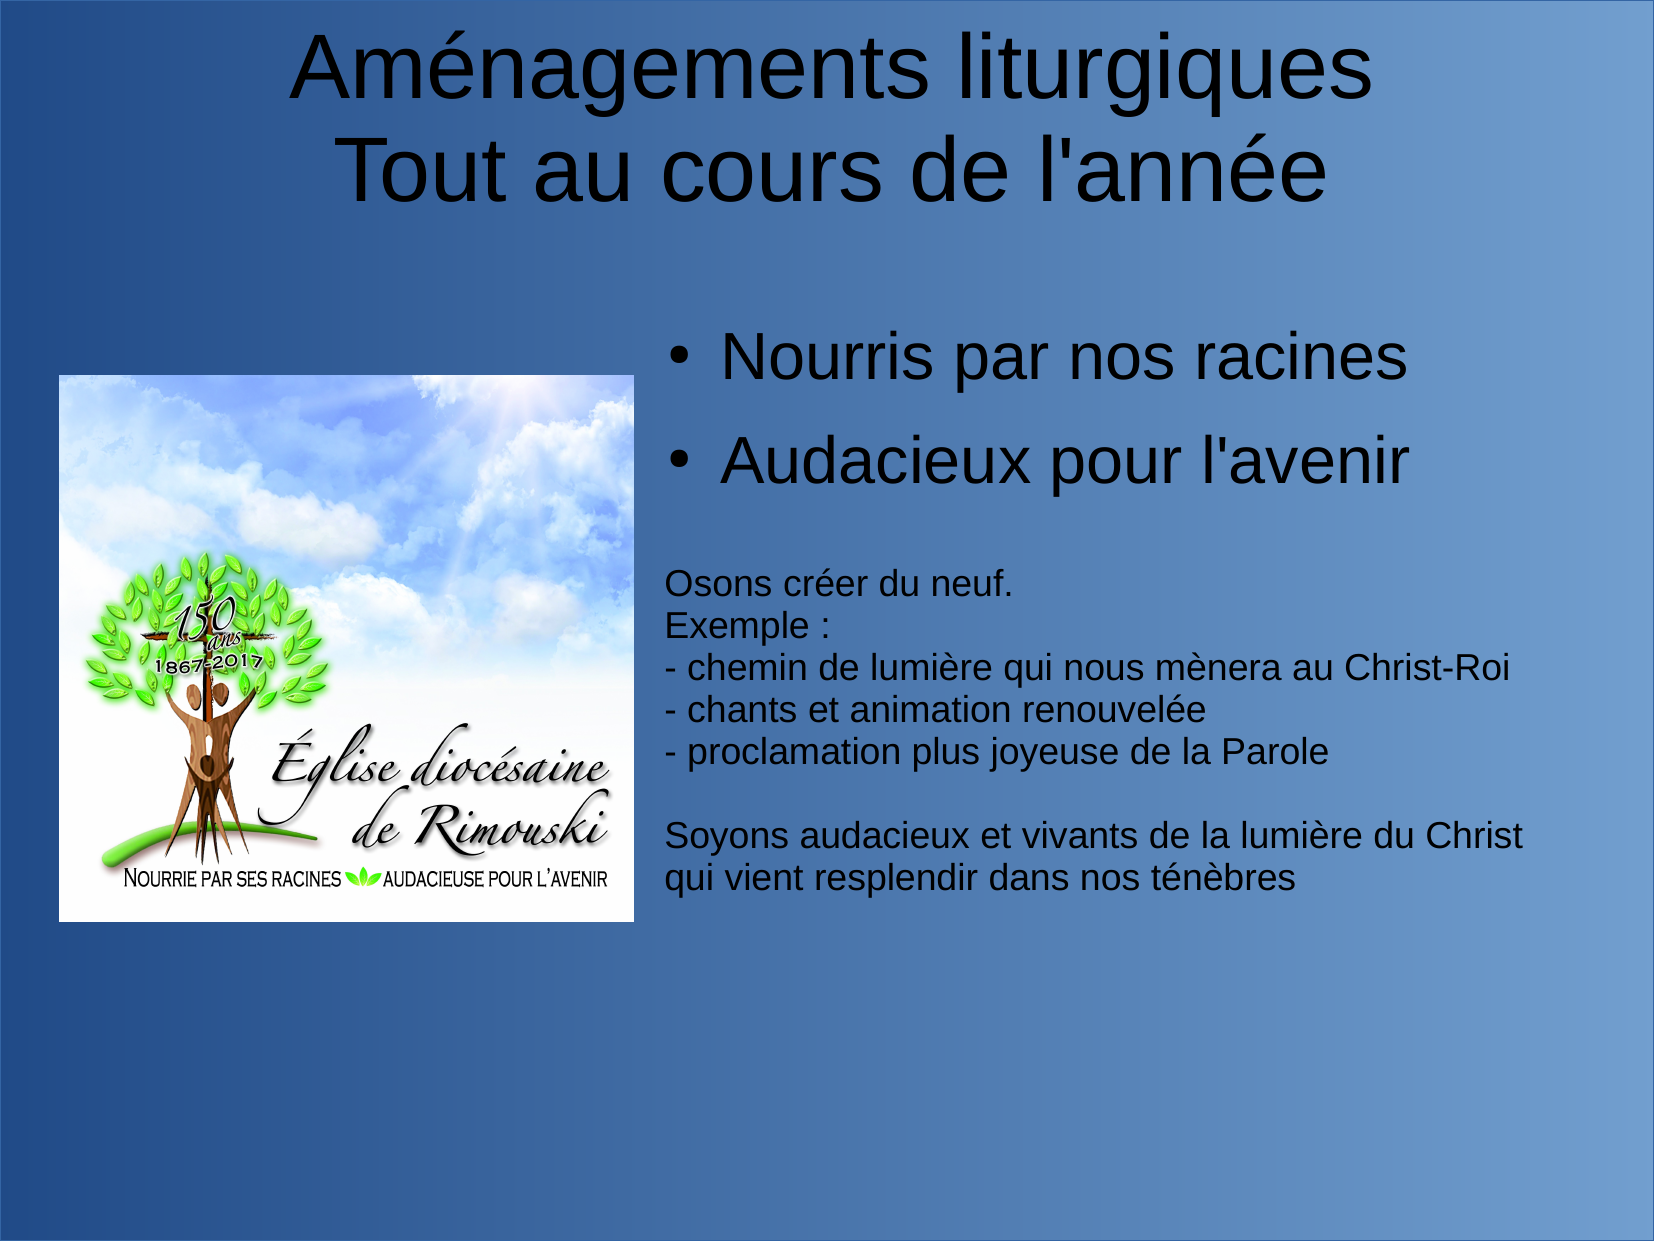

# Aménagements liturgiques Tout au cours de l'année
Nourris par nos racines
Audacieux pour l'avenir
Osons créer du neuf.
Exemple :
- chemin de lumière qui nous mènera au Christ-Roi
- chants et animation renouvelée
- proclamation plus joyeuse de la Parole
Soyons audacieux et vivants de la lumière du Christ qui vient resplendir dans nos ténèbres